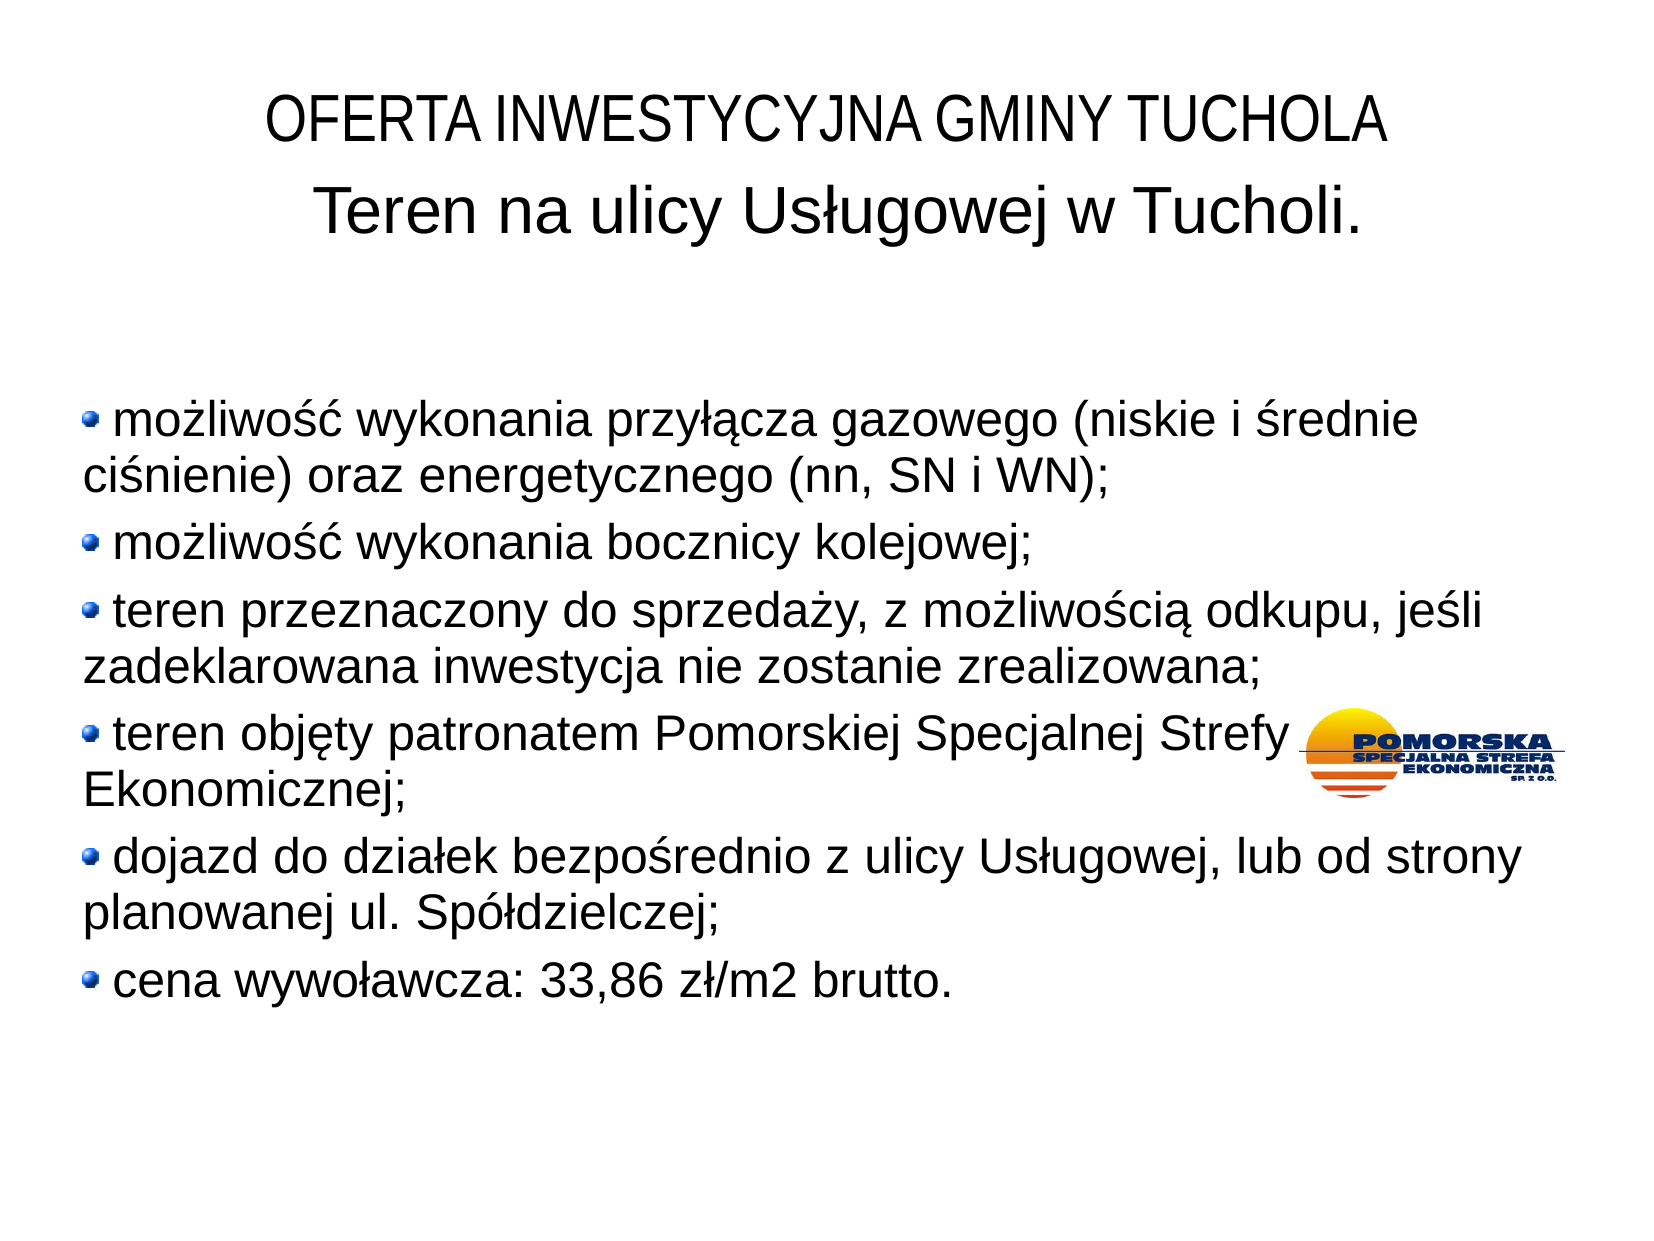

OFERTA INWESTYCYJNA GMINY TUCHOLA
Teren na ulicy Usługowej w Tucholi.
# możliwość wykonania przyłącza gazowego (niskie i średnie ciśnienie) oraz energetycznego (nn, SN i WN);
 możliwość wykonania bocznicy kolejowej;
 teren przeznaczony do sprzedaży, z możliwością odkupu, jeśli zadeklarowana inwestycja nie zostanie zrealizowana;
 teren objęty patronatem Pomorskiej Specjalnej Strefy Ekonomicznej;
 dojazd do działek bezpośrednio z ulicy Usługowej, lub od strony planowanej ul. Spółdzielczej;
 cena wywoławcza: 33,86 zł/m2 brutto.